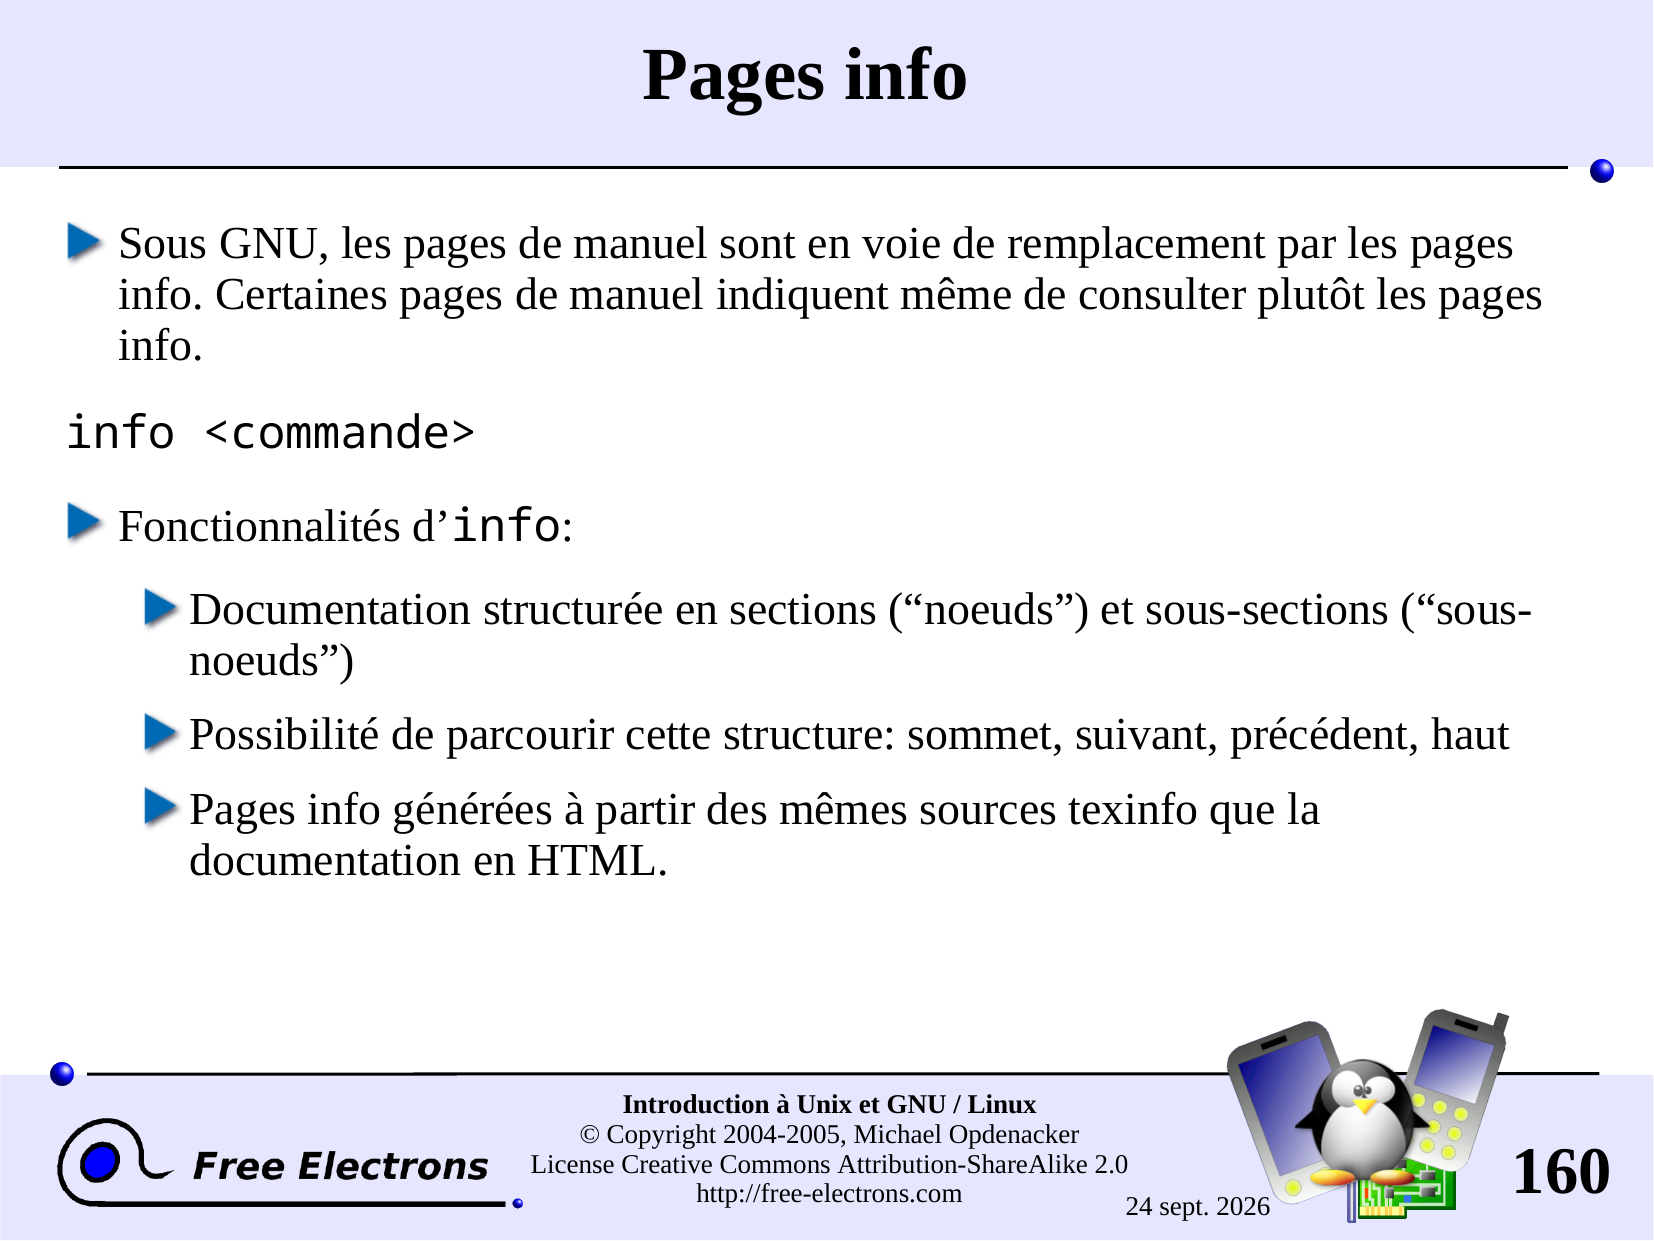

# Pages info
Sous GNU, les pages de manuel sont en voie de remplacement par les pages info. Certaines pages de manuel indiquent même de consulter plutôt les pages info.
info <commande>
Fonctionnalités d’info:
Documentation structurée en sections (“noeuds”) et sous-sections (“sous-noeuds”)
Possibilité de parcourir cette structure: sommet, suivant, précédent, haut
Pages info générées à partir des mêmes sources texinfo que la documentation en HTML.